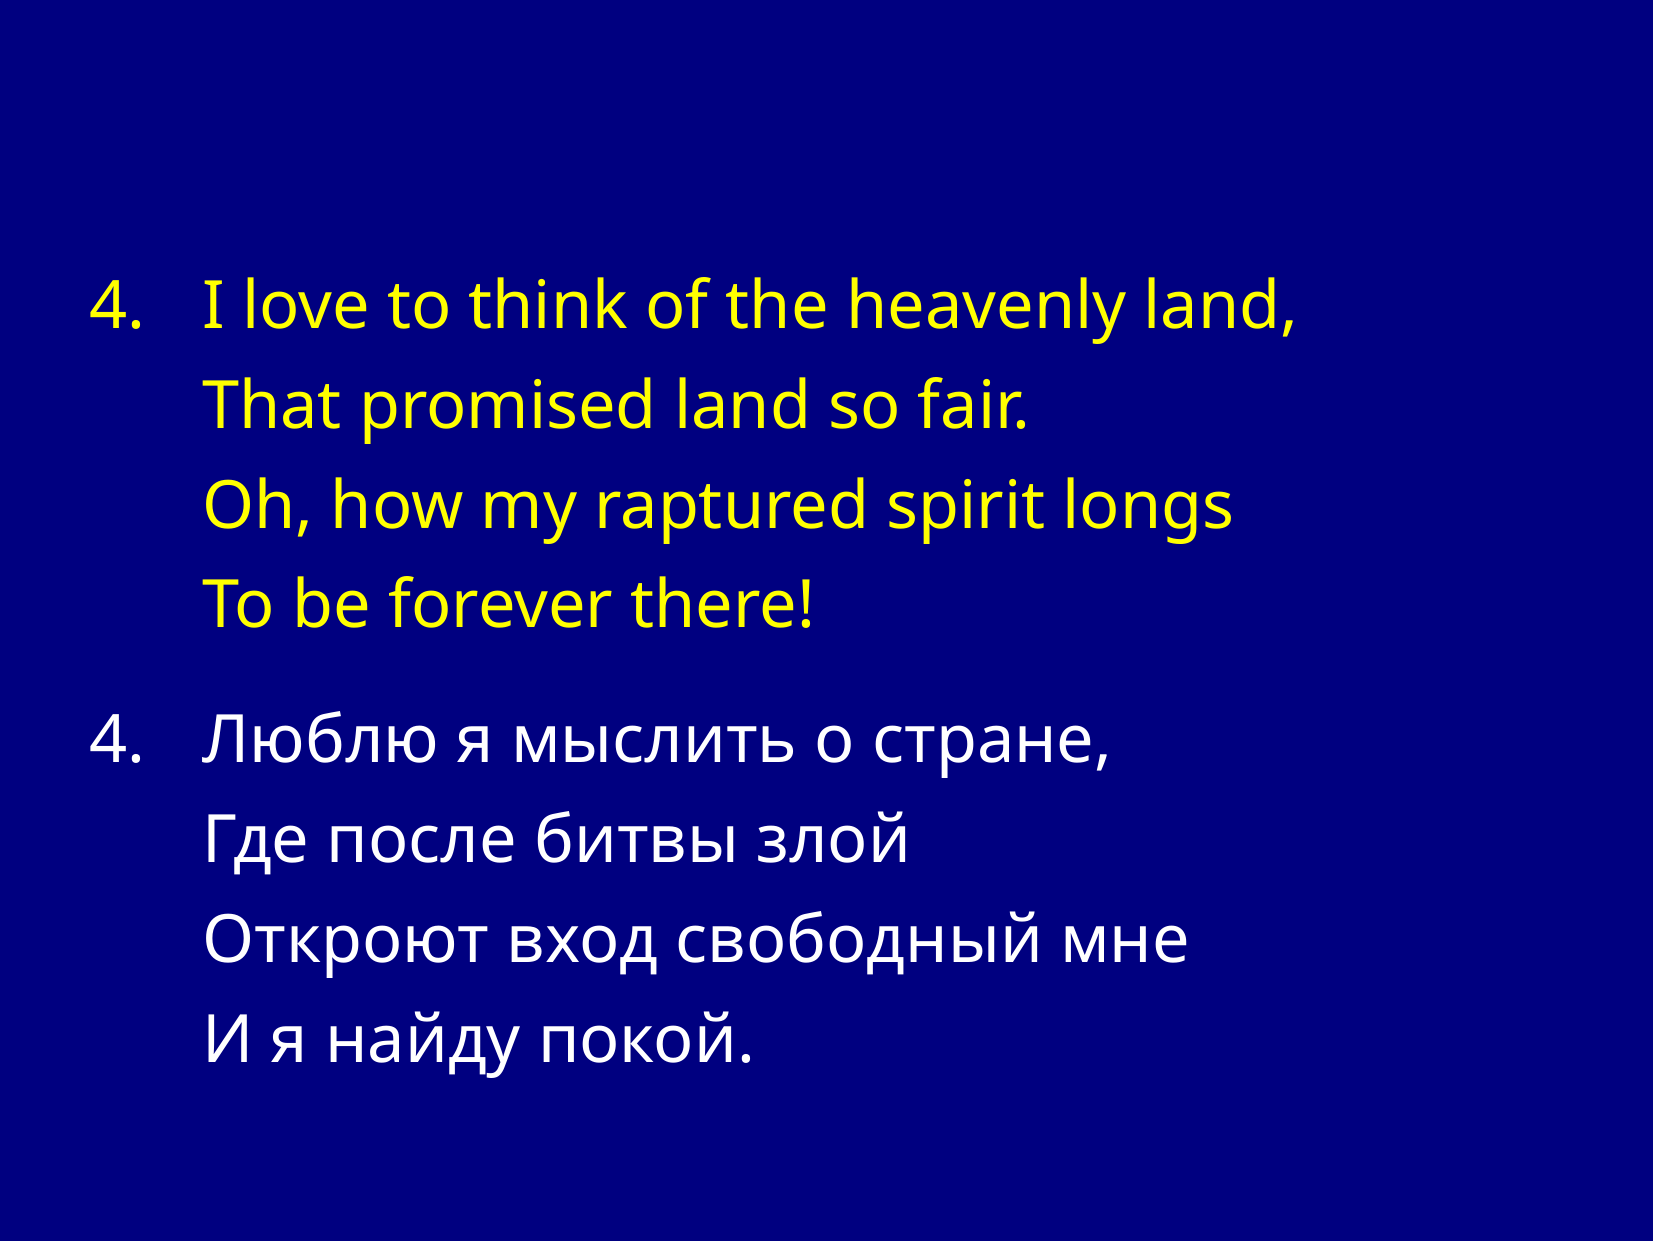

4.	I love to think of the heavenly land,
	That promised land so fair.
	Oh, how my raptured spirit longs
	To be forever there!
4.	Люблю я мыслить о стране,
	Где после битвы злой
	Откроют вход свободный мне
	И я найду покой.